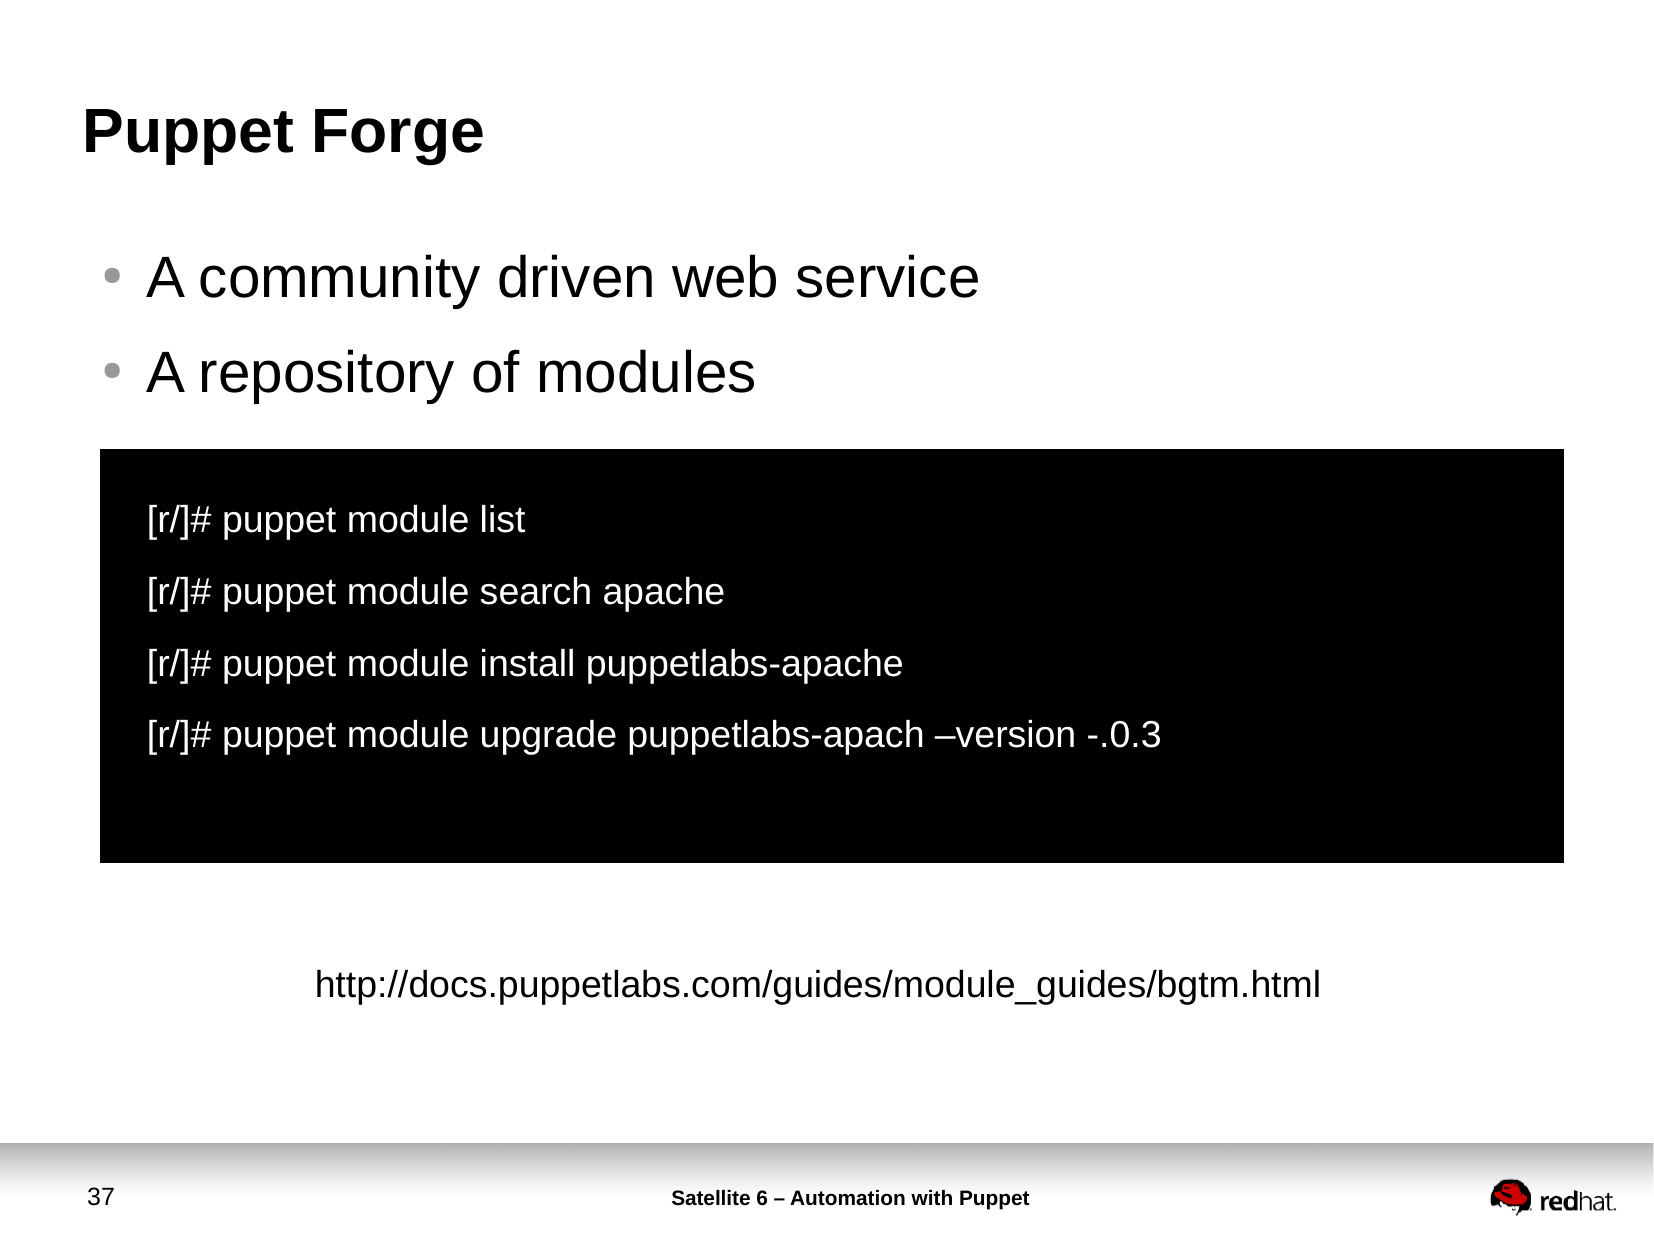

# Puppet Forge
A community driven web service
A repository of modules
[r/]# puppet module list
[r/]# puppet module search apache
[r/]# puppet module install puppetlabs-apache
[r/]# puppet module upgrade puppetlabs-apach –version -.0.3
http://docs.puppetlabs.com/guides/module_guides/bgtm.html